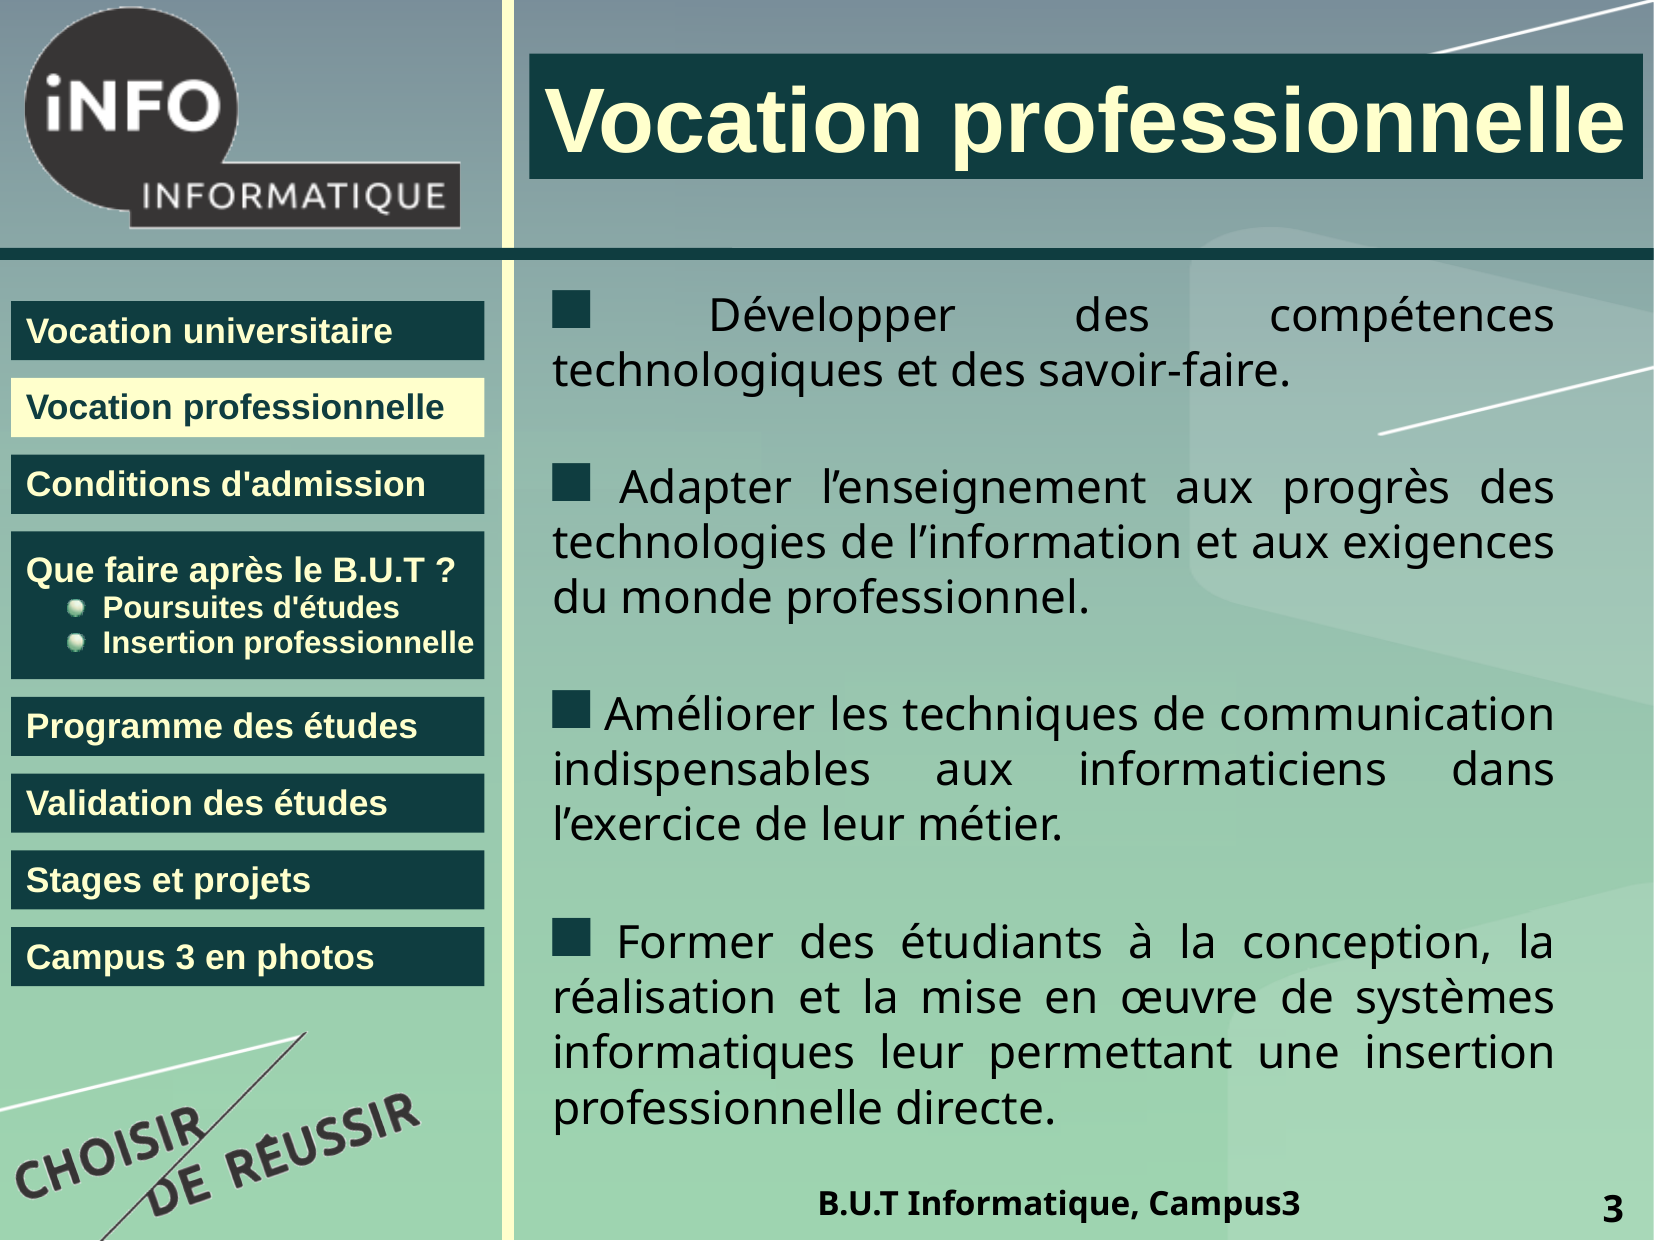

Vocation professionnelle
 Développer des compétences technologiques et des savoir-faire.
 Adapter l’enseignement aux progrès des technologies de l’information et aux exigences du monde professionnel.
 Améliorer les techniques de communication indispensables aux informaticiens dans l’exercice de leur métier.
 Former des étudiants à la conception, la réalisation et la mise en œuvre de systèmes informatiques leur permettant une insertion professionnelle directe.
Vocation universitaire
Vocation professionnelle
Conditions d'admission
Que faire après le B.U.T ?
Poursuites d'études
Insertion professionnelle
Programme des études
Validation des études
Stages et projets
Campus 3 en photos
DUT Informatique, IUT Campus3
3